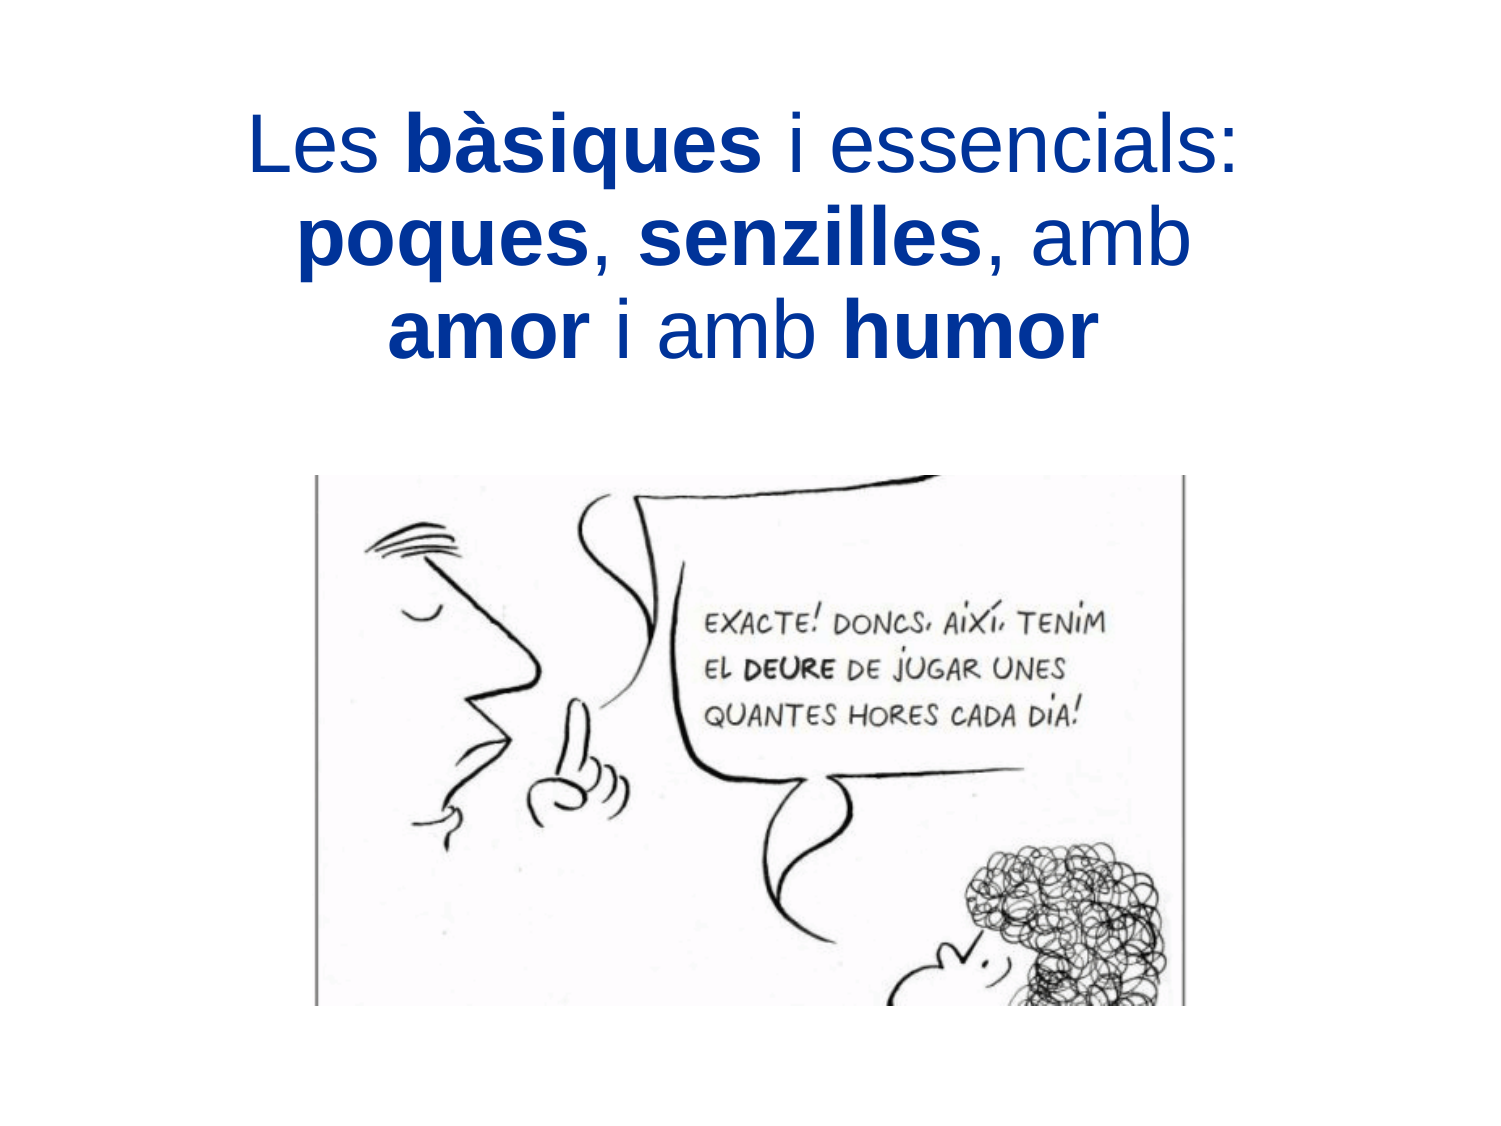

Les bàsiques i essencials: poques, senzilles, amb amor i amb humor